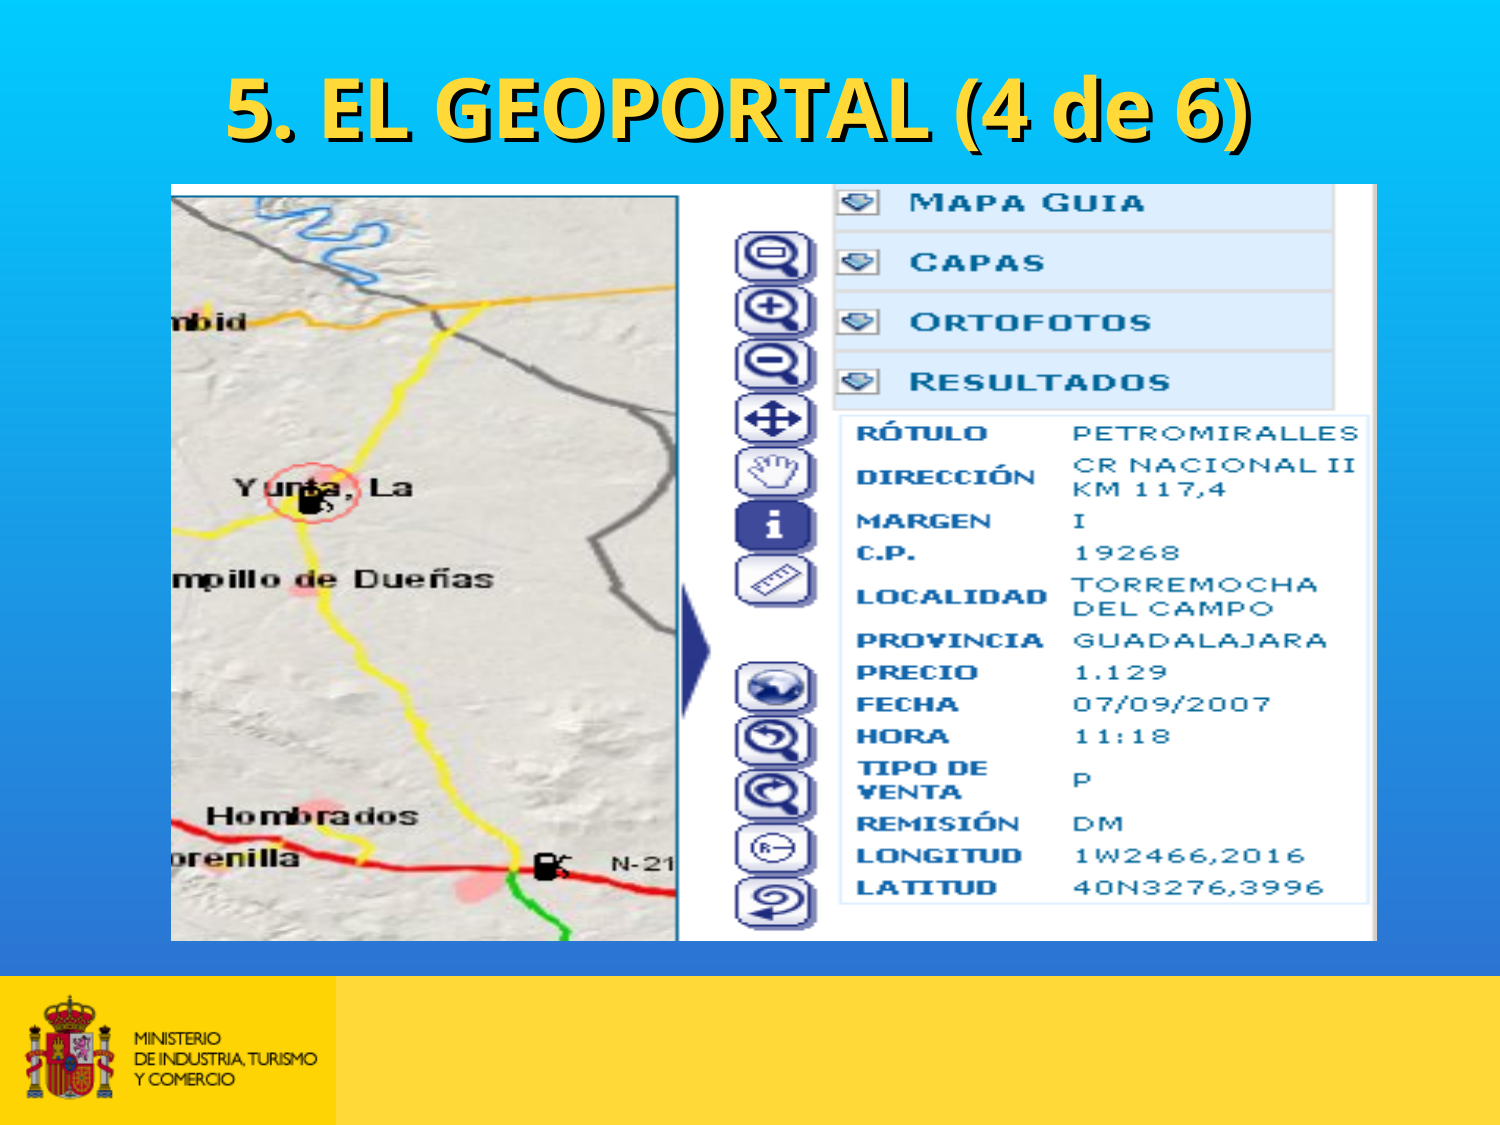

# 5. EL GEOPORTAL (4 de 6)